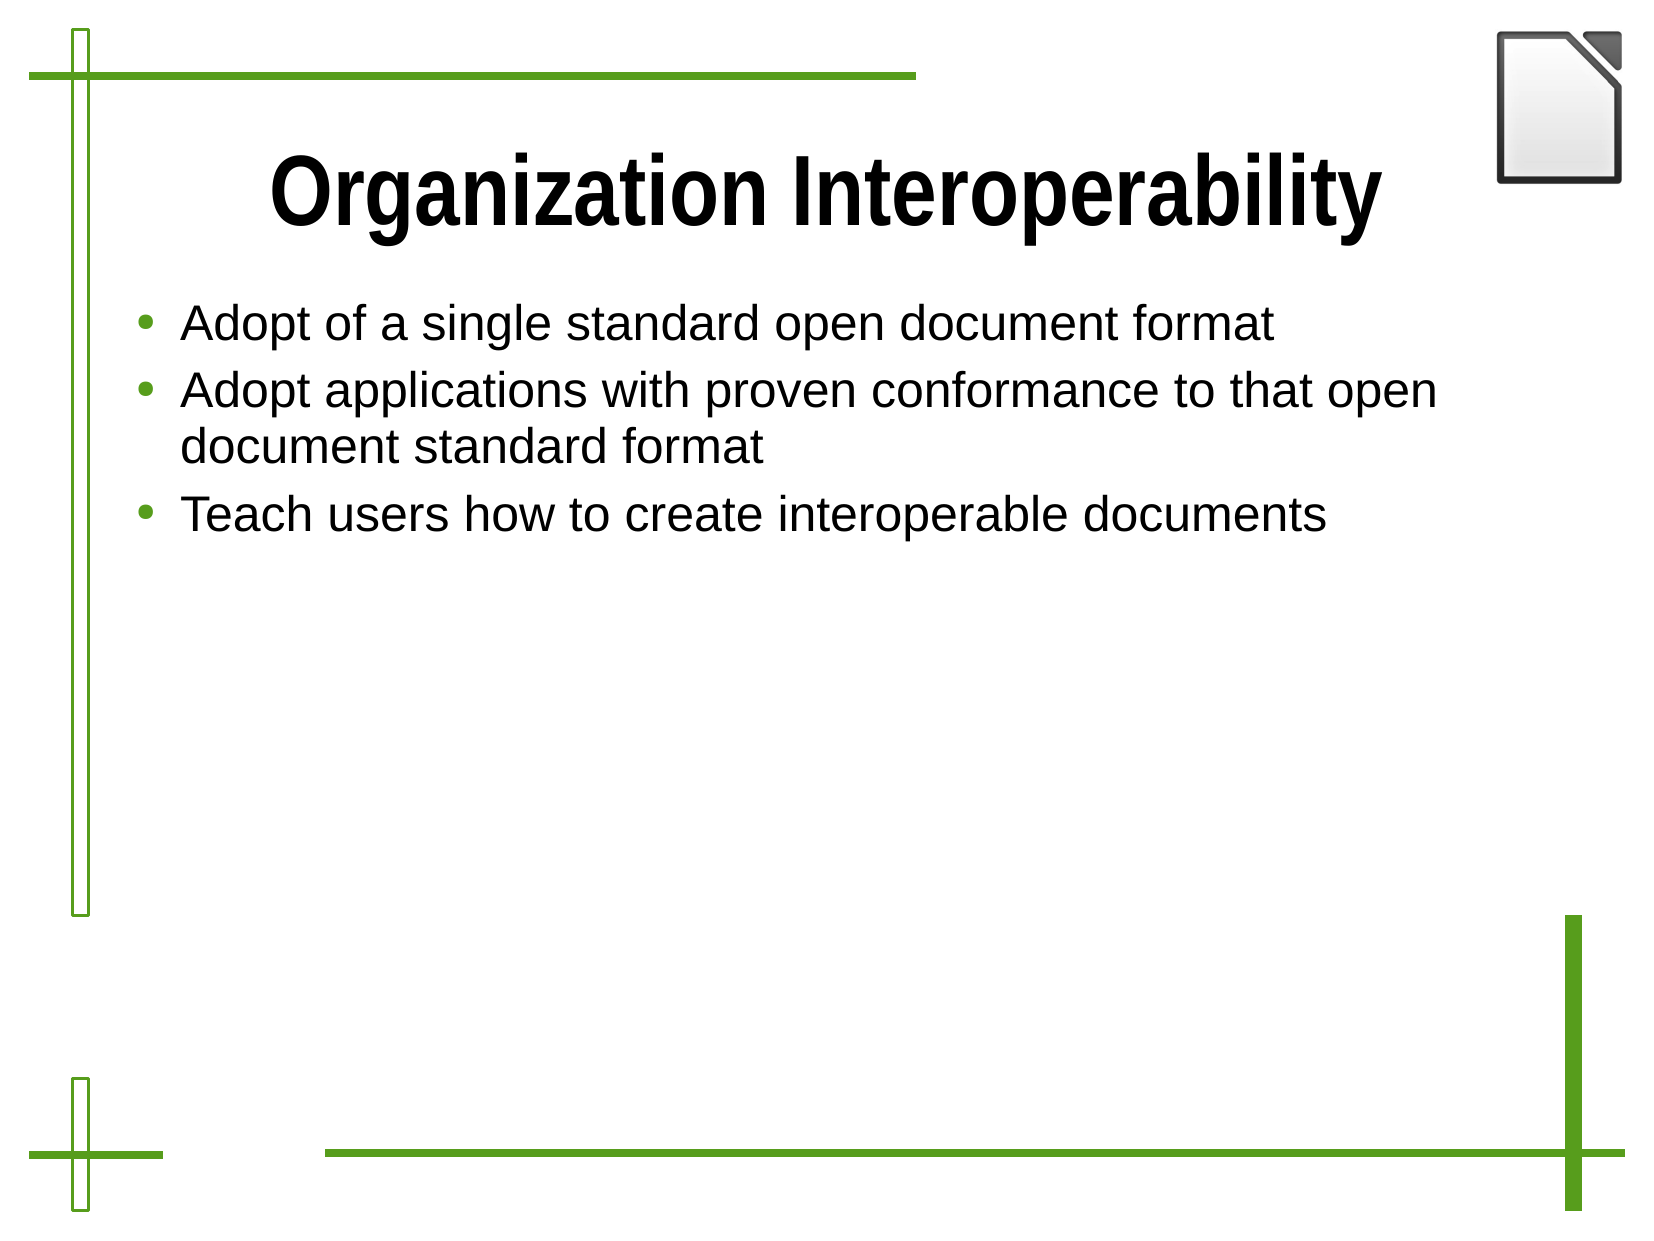

# Organization Interoperability
Adopt of a single standard open document format
Adopt applications with proven conformance to that open document standard format
Teach users how to create interoperable documents